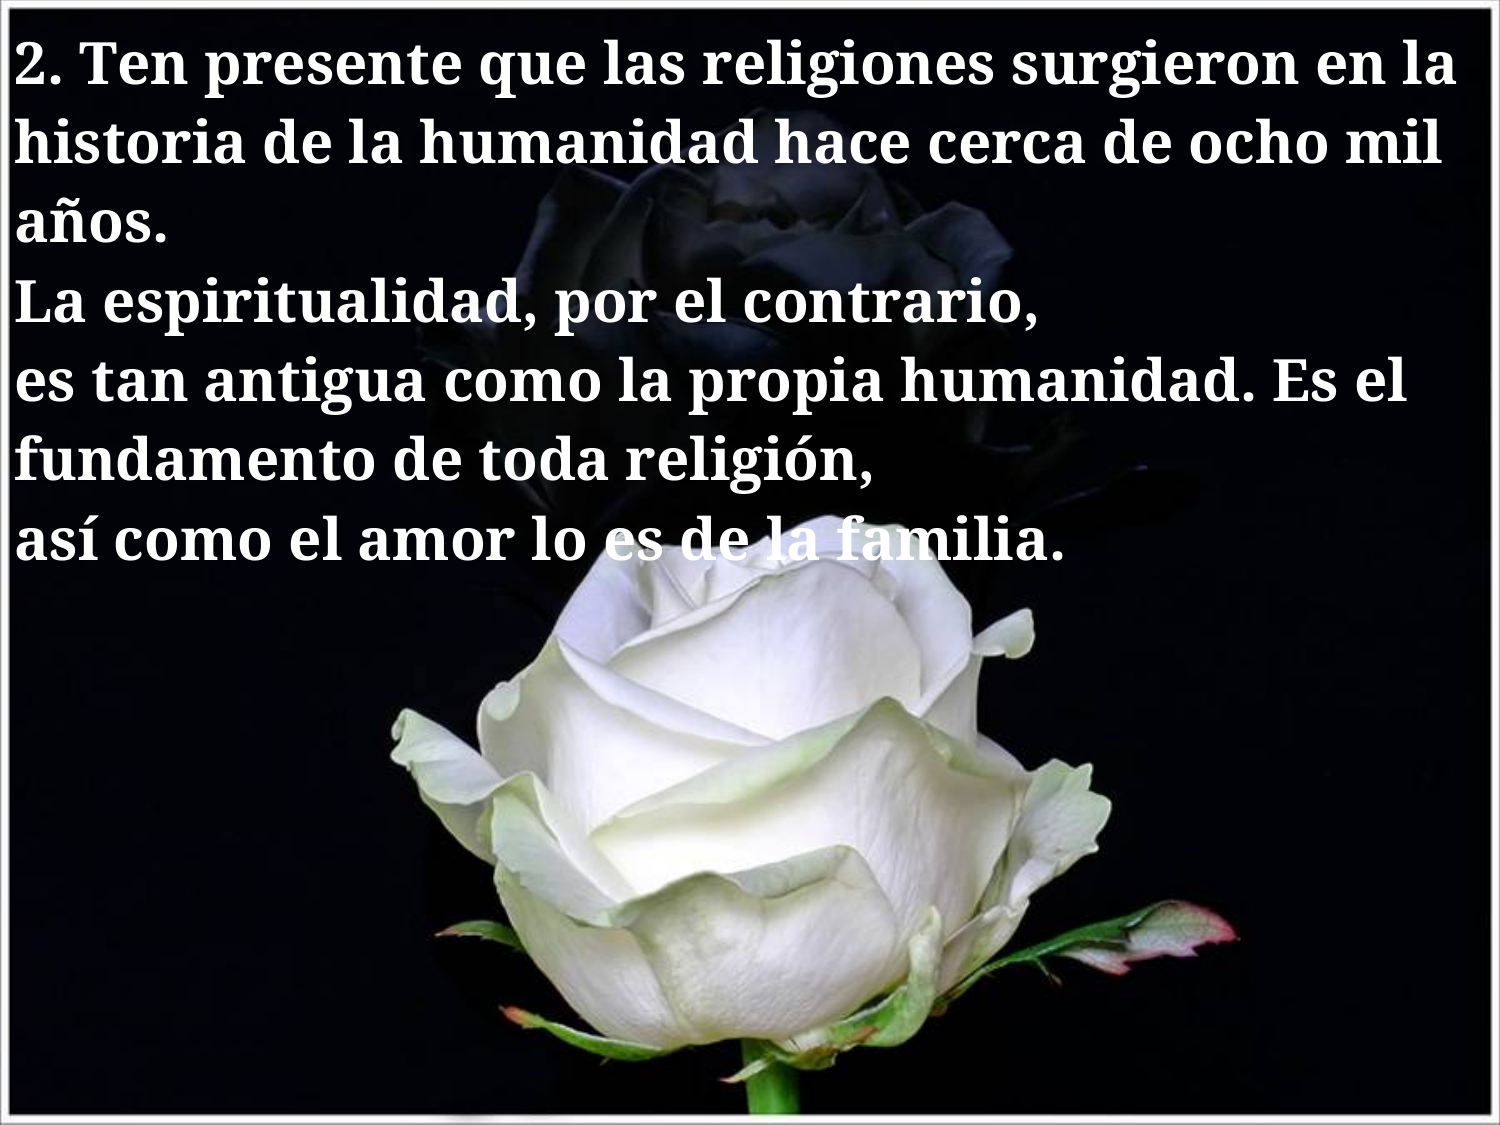

2. Ten presente que las religiones surgieron en la historia de la humanidad hace cerca de ocho mil años.
La espiritualidad, por el contrario,
es tan antigua como la propia humanidad. Es el fundamento de toda religión,
así como el amor lo es de la familia.